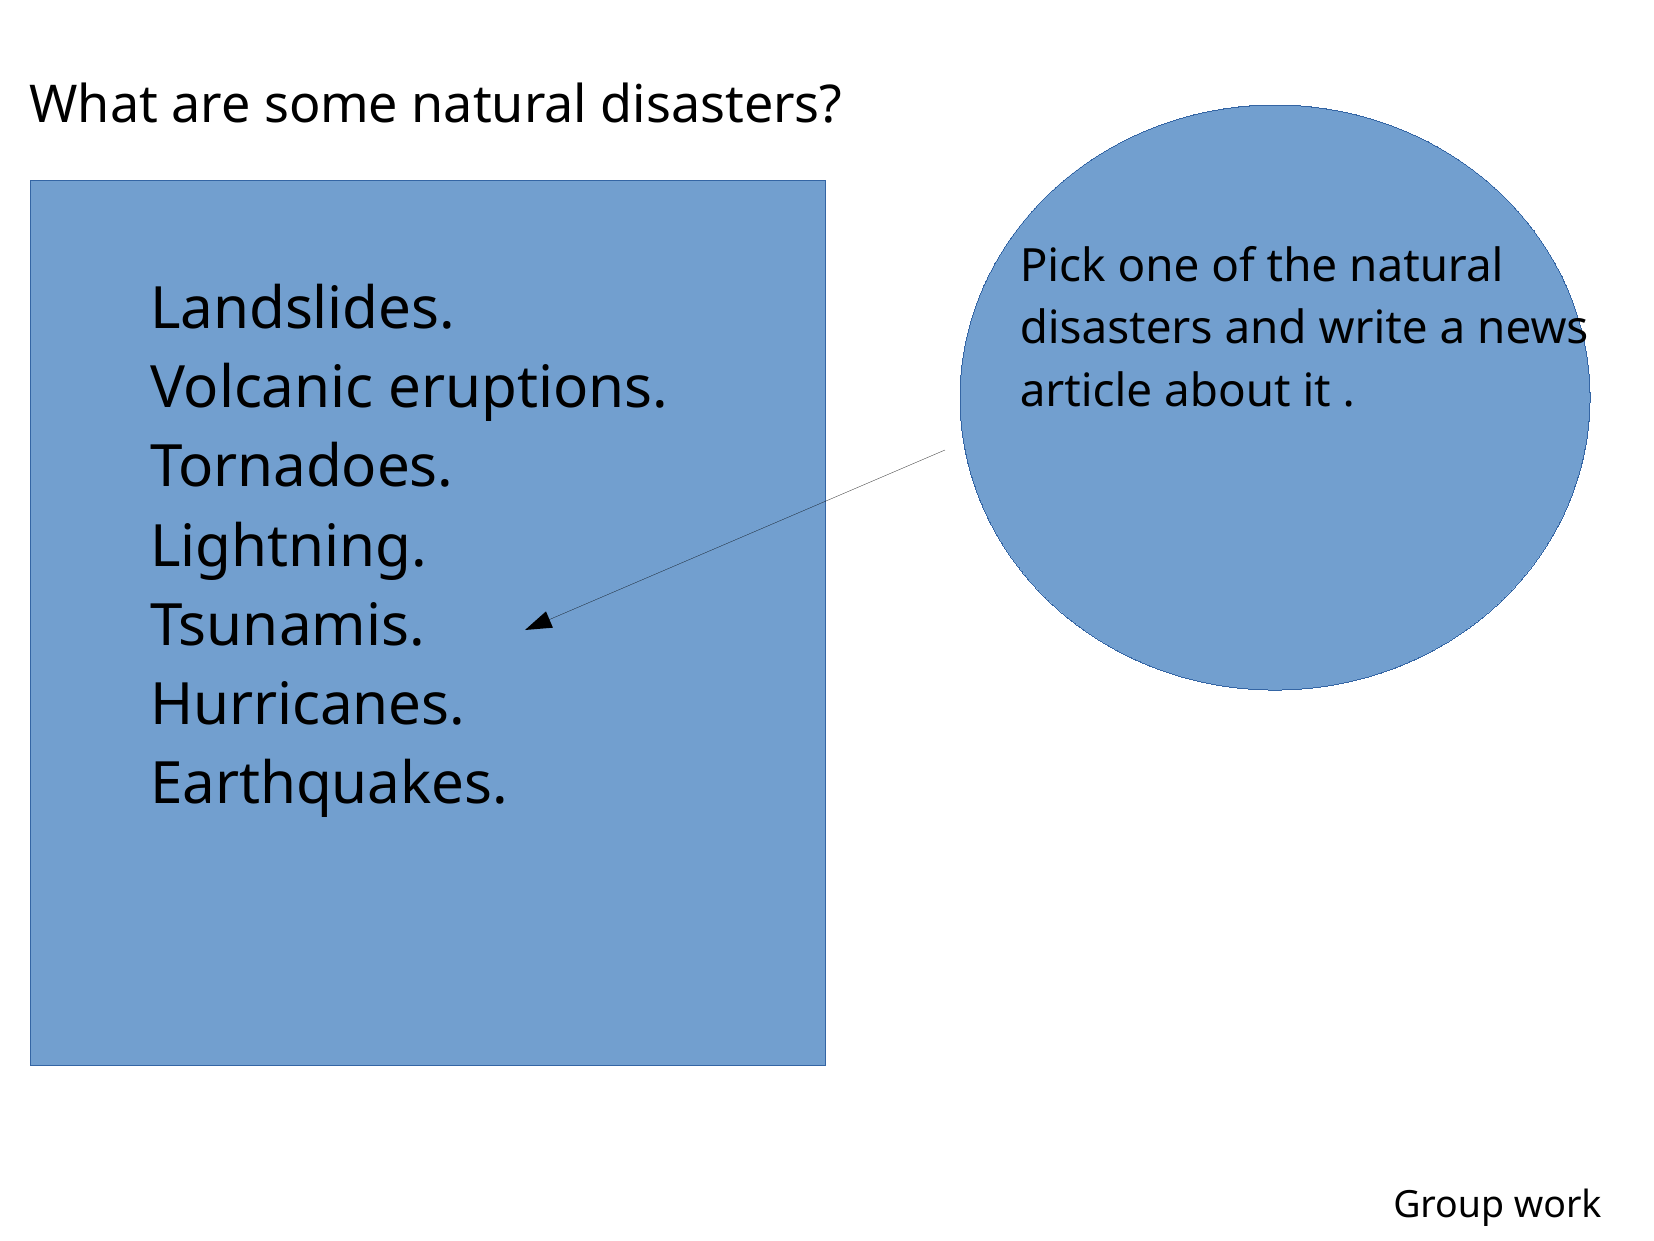

What are some natural disasters?
Pick one of the natural disasters and write a news article about it .
 Landslides.
 Volcanic eruptions.
 Tornadoes.
 Lightning.
 Tsunamis.
 Hurricanes.
 Earthquakes.
3
 Group work